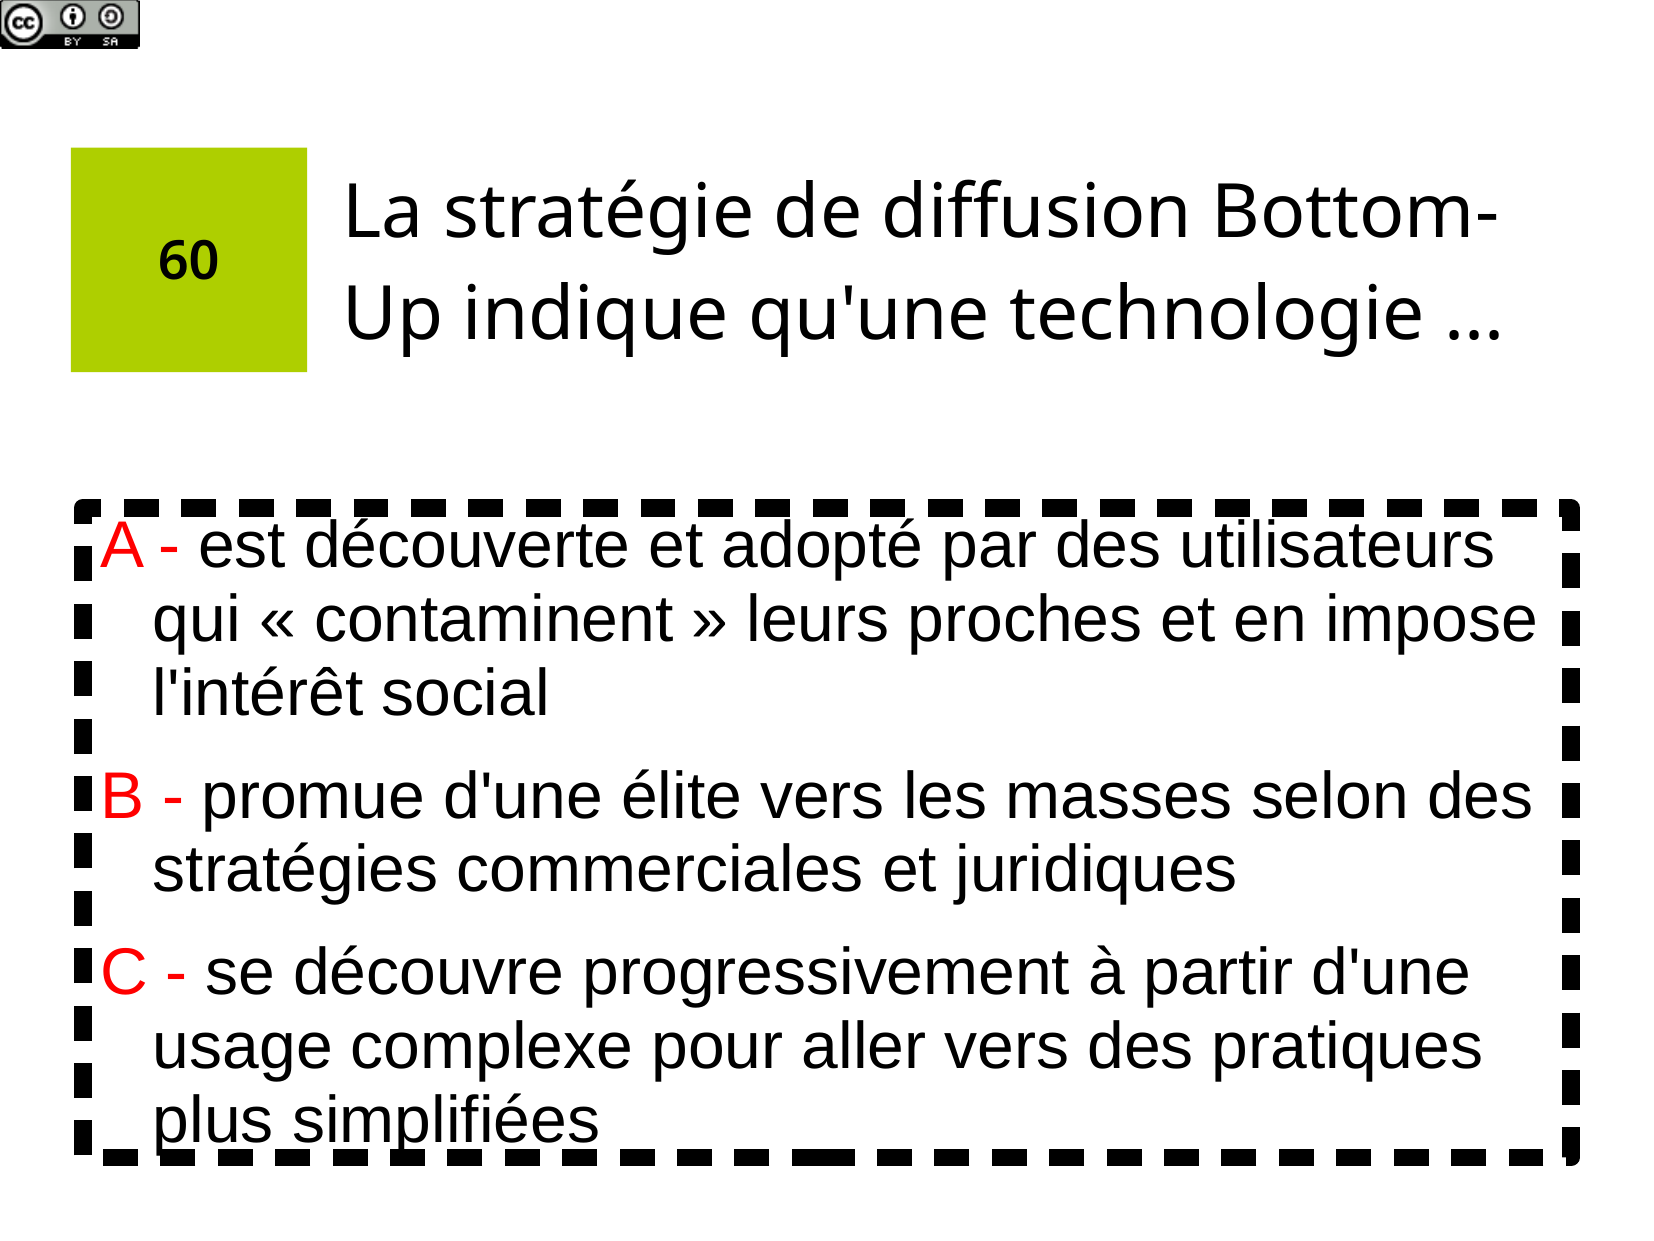

# La stratégie de diffusion Bottom-Up indique qu'une technologie ...
60
est découverte et adopté par des utilisateurs qui « contaminent » leurs proches et en impose l'intérêt social
promue d'une élite vers les masses selon des stratégies commerciales et juridiques
se découvre progressivement à partir d'une usage complexe pour aller vers des pratiques plus simplifiées